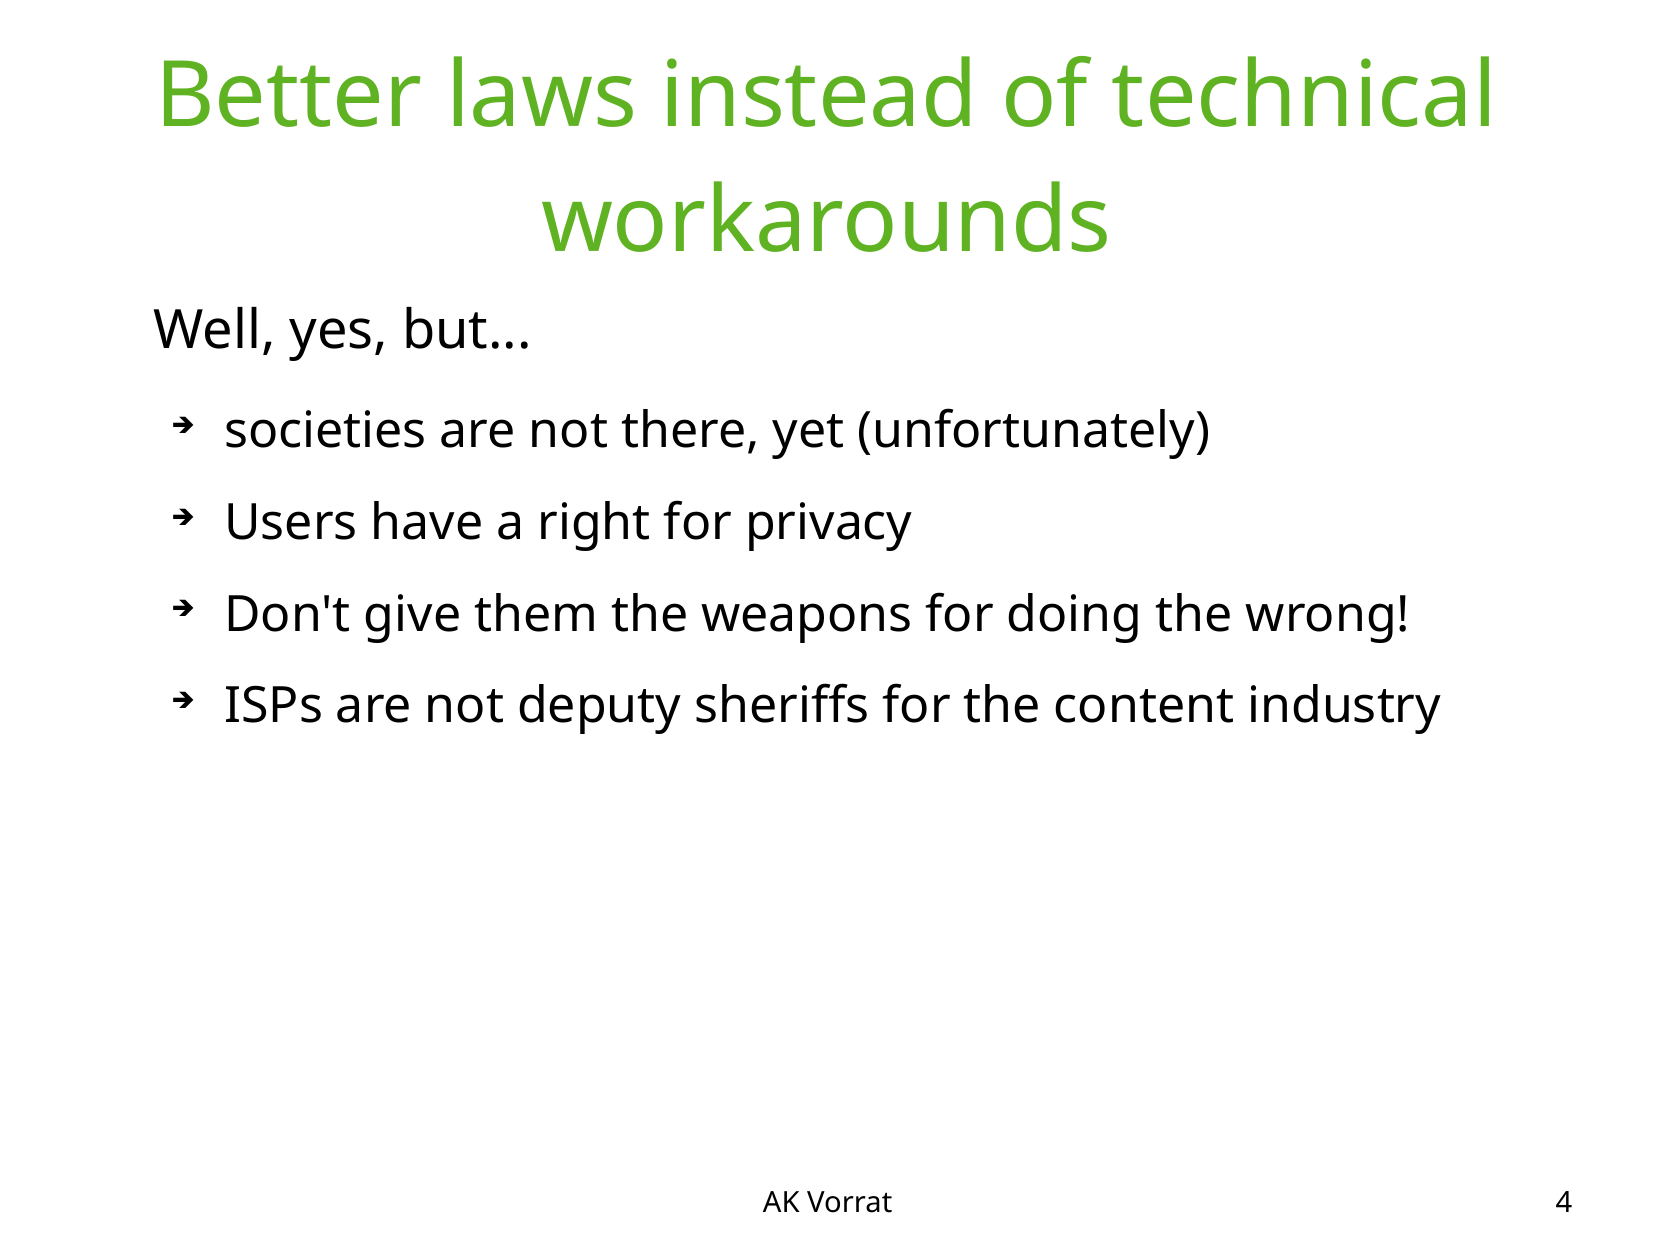

# Better laws instead of technical workarounds
Well, yes, but...
societies are not there, yet (unfortunately)
Users have a right for privacy
Don't give them the weapons for doing the wrong!
ISPs are not deputy sheriffs for the content industry
AK Vorrat
4